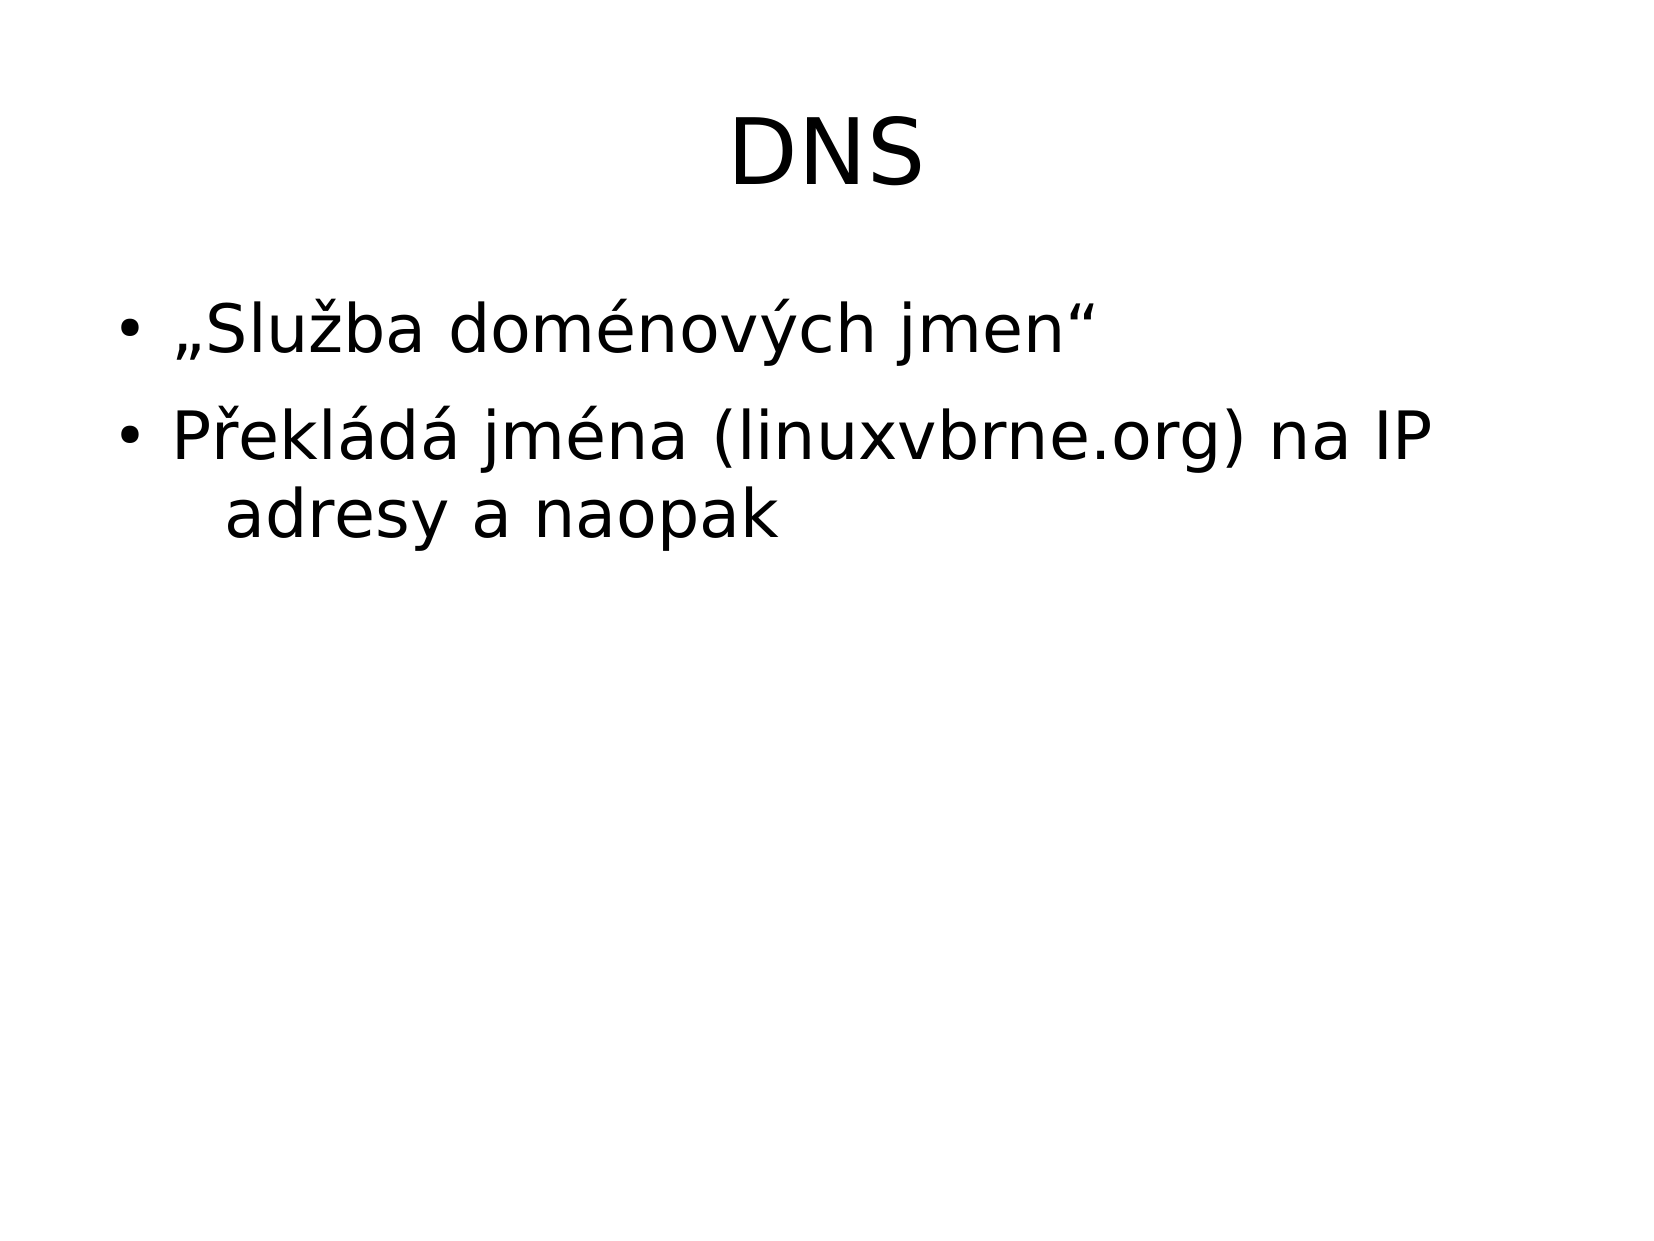

# DNS
„Služba doménových jmen“
Překládá jména (linuxvbrne.org) na IP adresy a naopak